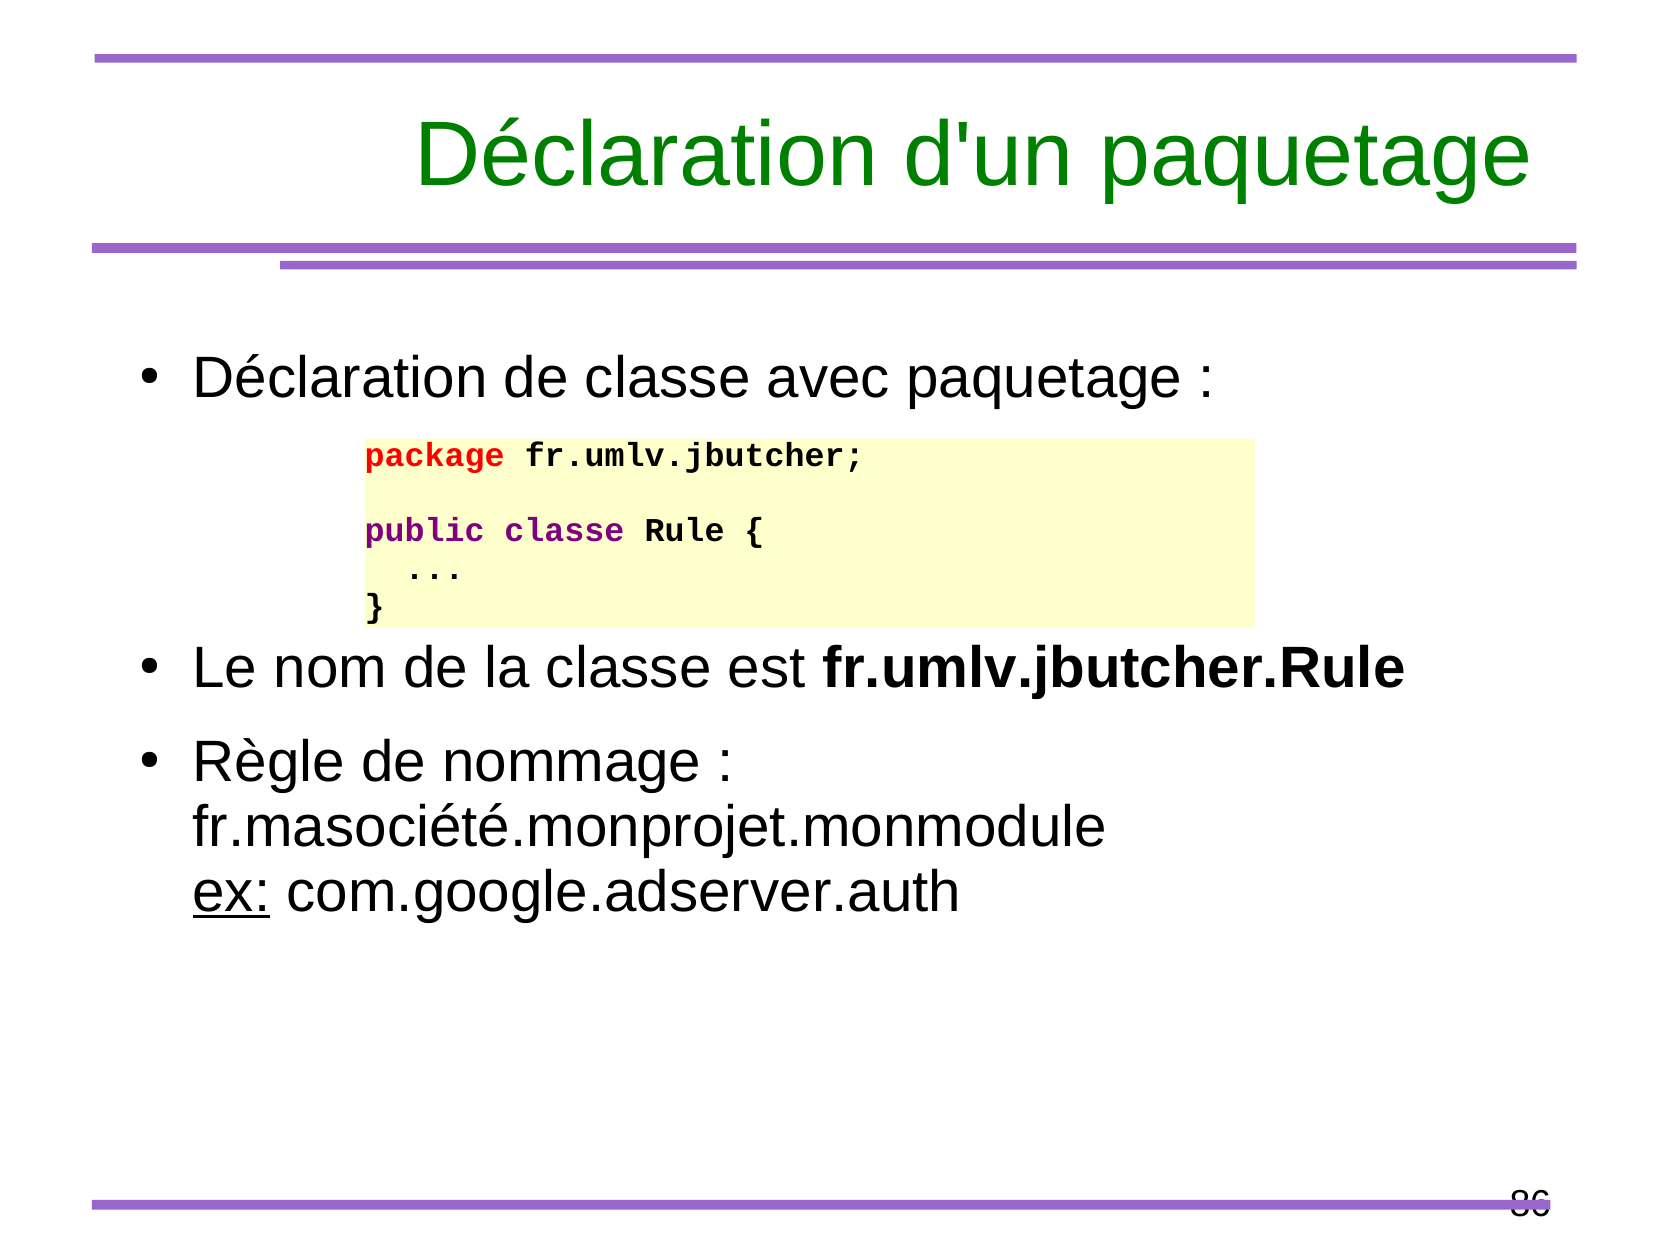

# Déclaration d'un paquetage
Déclaration de classe avec paquetage :
Le nom de la classe est fr.umlv.jbutcher.Rule
Règle de nommage :
fr.masociété.monprojet.monmodule
ex: com.google.adserver.auth
package fr.umlv.jbutcher;
public classe Rule {
 ...
}